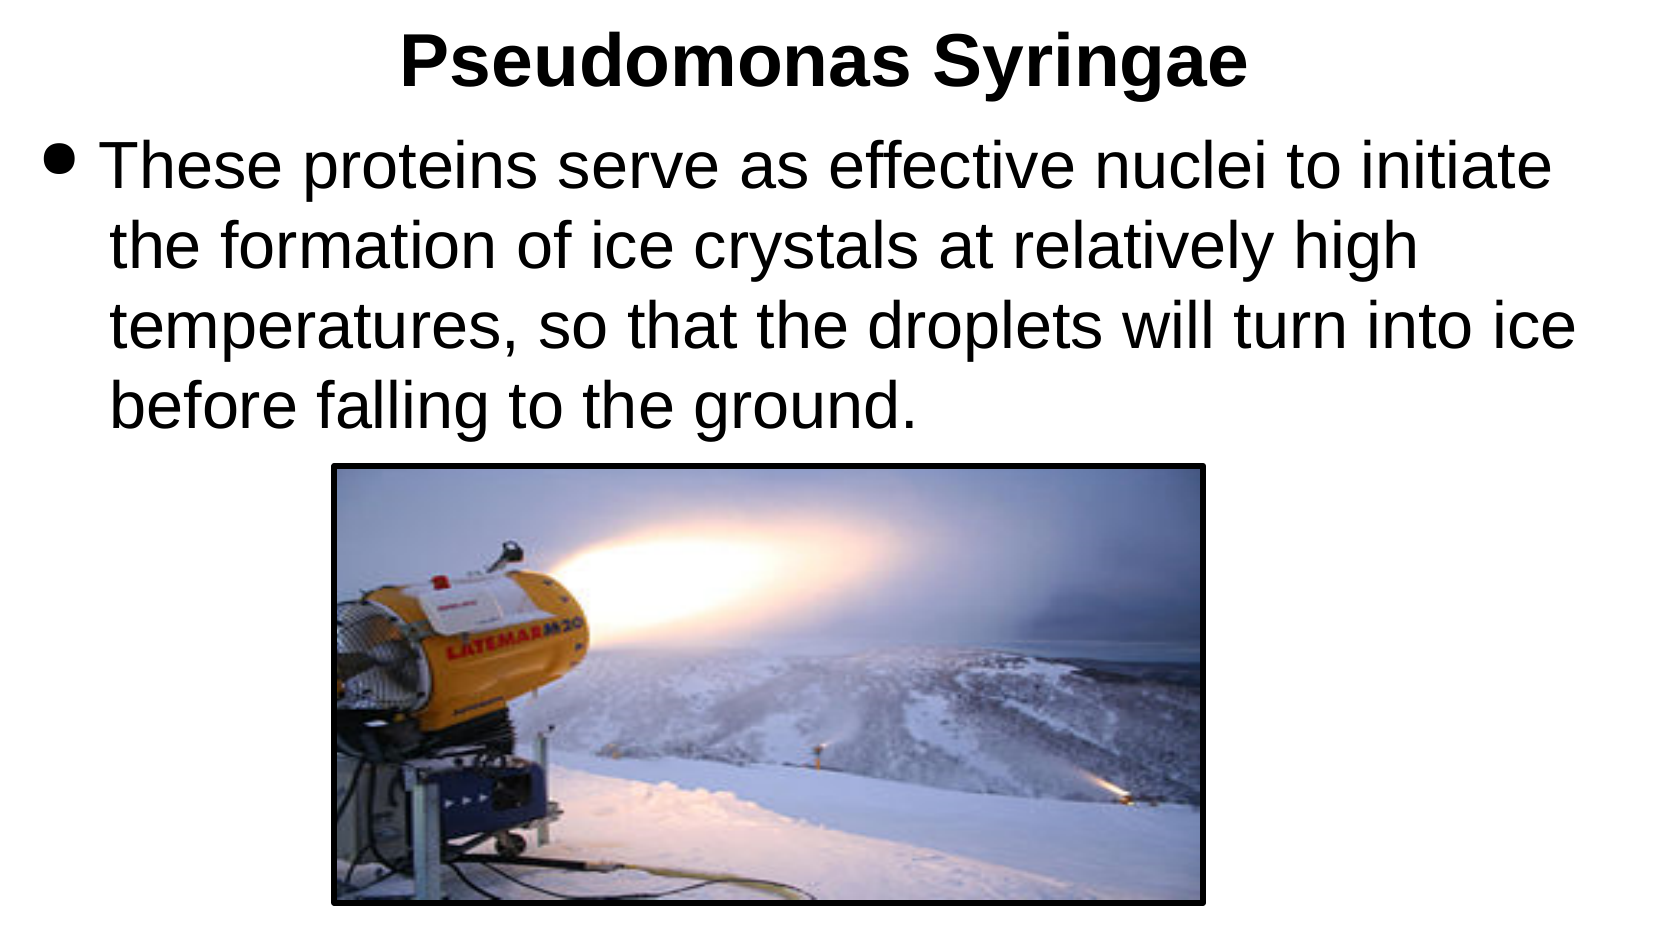

# Pseudomonas Syringae
 These proteins serve as effective nuclei to initiate the formation of ice crystals at relatively high temperatures, so that the droplets will turn into ice before falling to the ground.